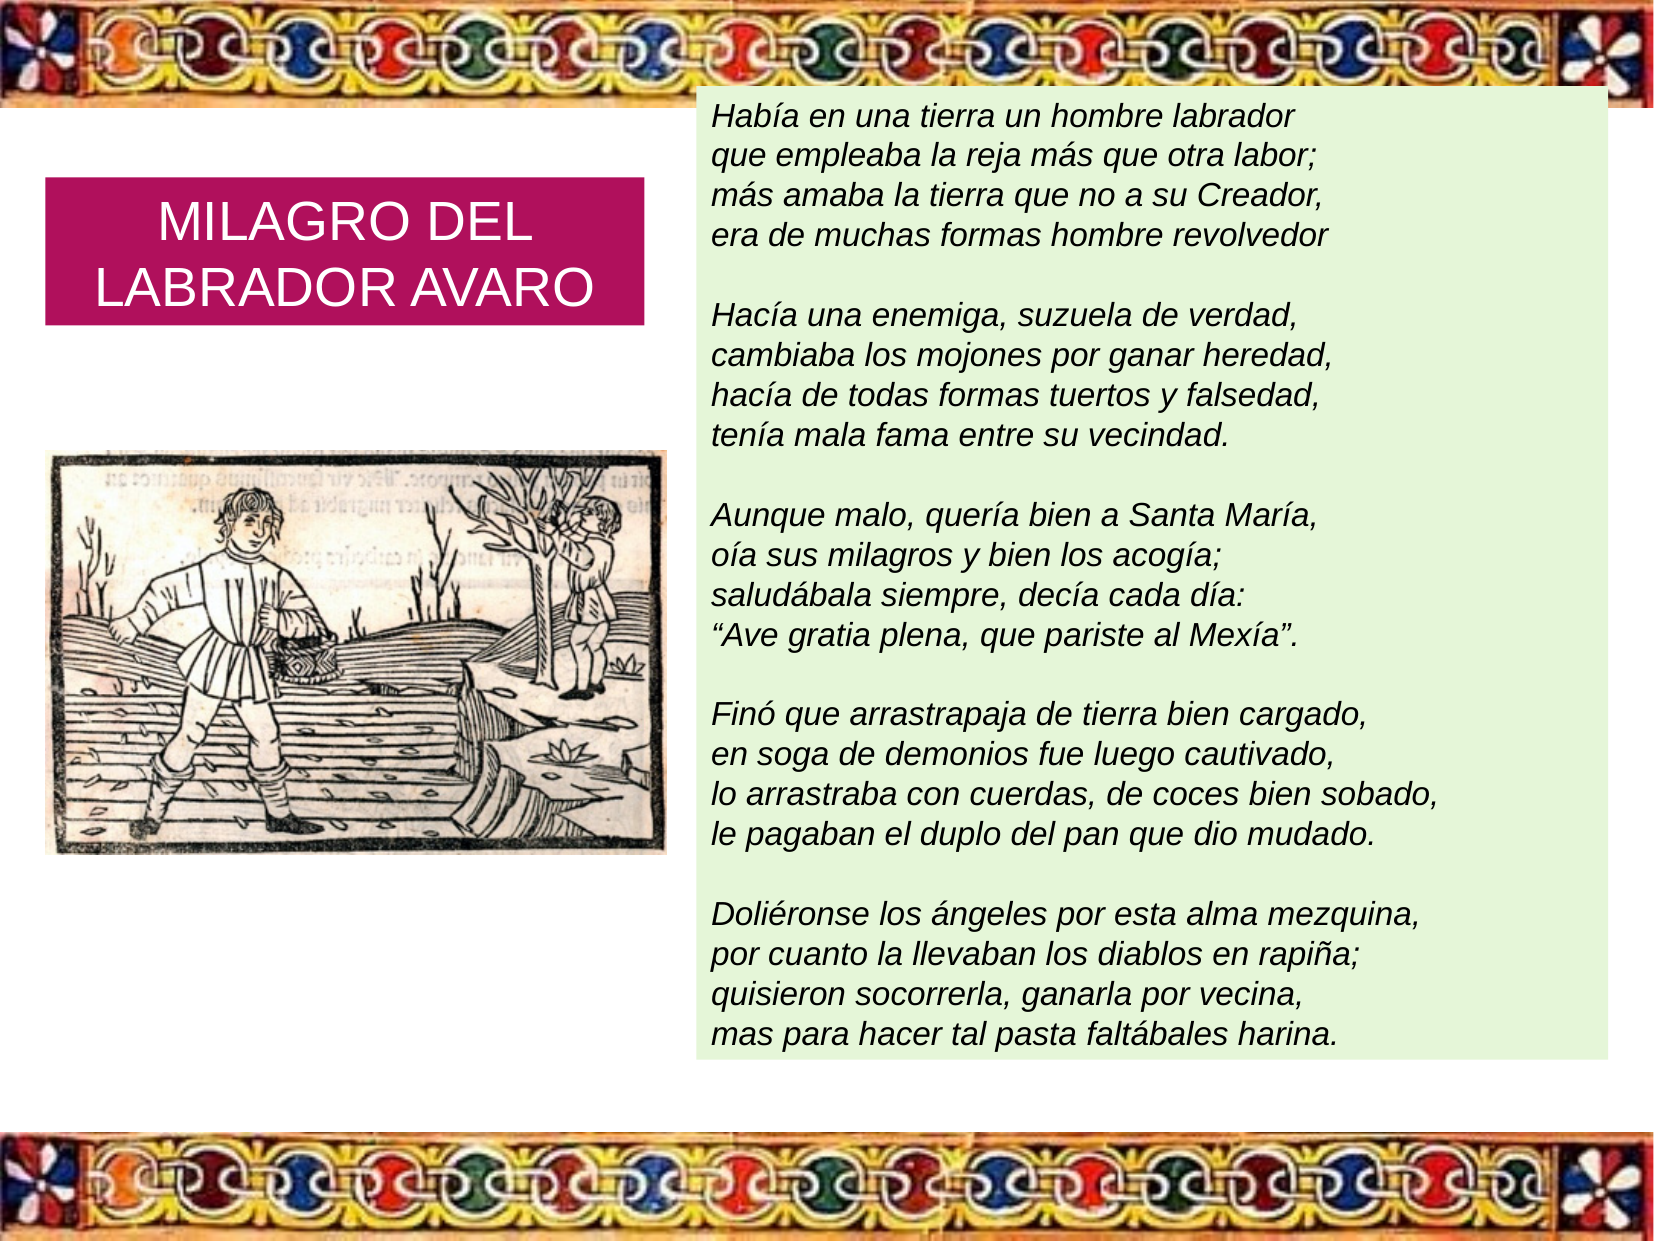

Había en una tierra un hombre labrador
que empleaba la reja más que otra labor;
más amaba la tierra que no a su Creador,
era de muchas formas hombre revolvedor
Hacía una enemiga, suzuela de verdad,
cambiaba los mojones por ganar heredad,
hacía de todas formas tuertos y falsedad,
tenía mala fama entre su vecindad.
Aunque malo, quería bien a Santa María,
oía sus milagros y bien los acogía;
saludábala siempre, decía cada día:
“Ave gratia plena, que pariste al Mexía”.
Finó que arrastrapaja de tierra bien cargado,
en soga de demonios fue luego cautivado,
lo arrastraba con cuerdas, de coces bien sobado,
le pagaban el duplo del pan que dio mudado.
Doliéronse los ángeles por esta alma mezquina,
por cuanto la llevaban los diablos en rapiña;
quisieron socorrerla, ganarla por vecina,
mas para hacer tal pasta faltábales harina.
MILAGRO DEL LABRADOR AVARO